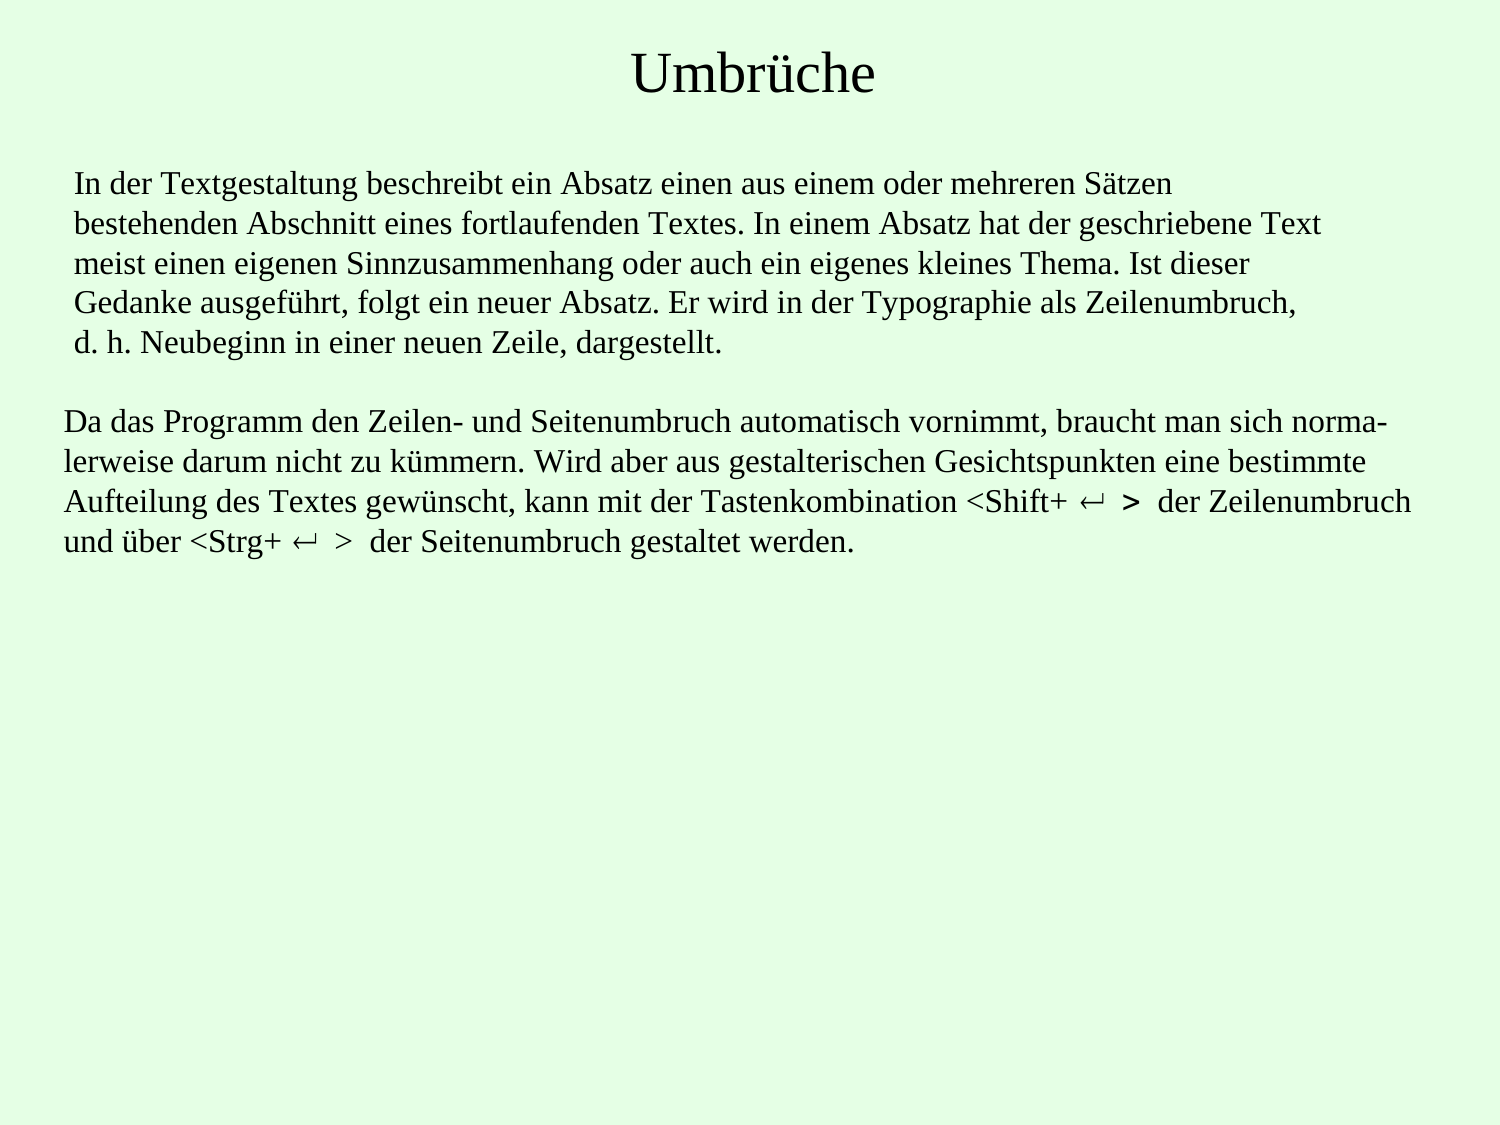

# Umbrüche
In der Textgestaltung beschreibt ein Absatz einen aus einem oder mehreren Sätzen bestehenden Abschnitt eines fortlaufenden Textes. In einem Absatz hat der geschriebene Text meist einen eigenen Sinnzusammenhang oder auch ein eigenes kleines Thema. Ist dieser Gedanke ausgeführt, folgt ein neuer Absatz. Er wird in der Typographie als Zeilenumbruch,
d. h. Neubeginn in einer neuen Zeile, dargestellt.
Da das Programm den Zeilen- und Seitenumbruch automatisch vornimmt, braucht man sich norma-lerweise darum nicht zu kümmern. Wird aber aus gestalterischen Gesichtspunkten eine bestimmte Aufteilung des Textes gewünscht, kann mit der Tastenkombination <Shift+  > der Zeilenumbruch und über <Strg+  > der Seitenumbruch gestaltet werden.